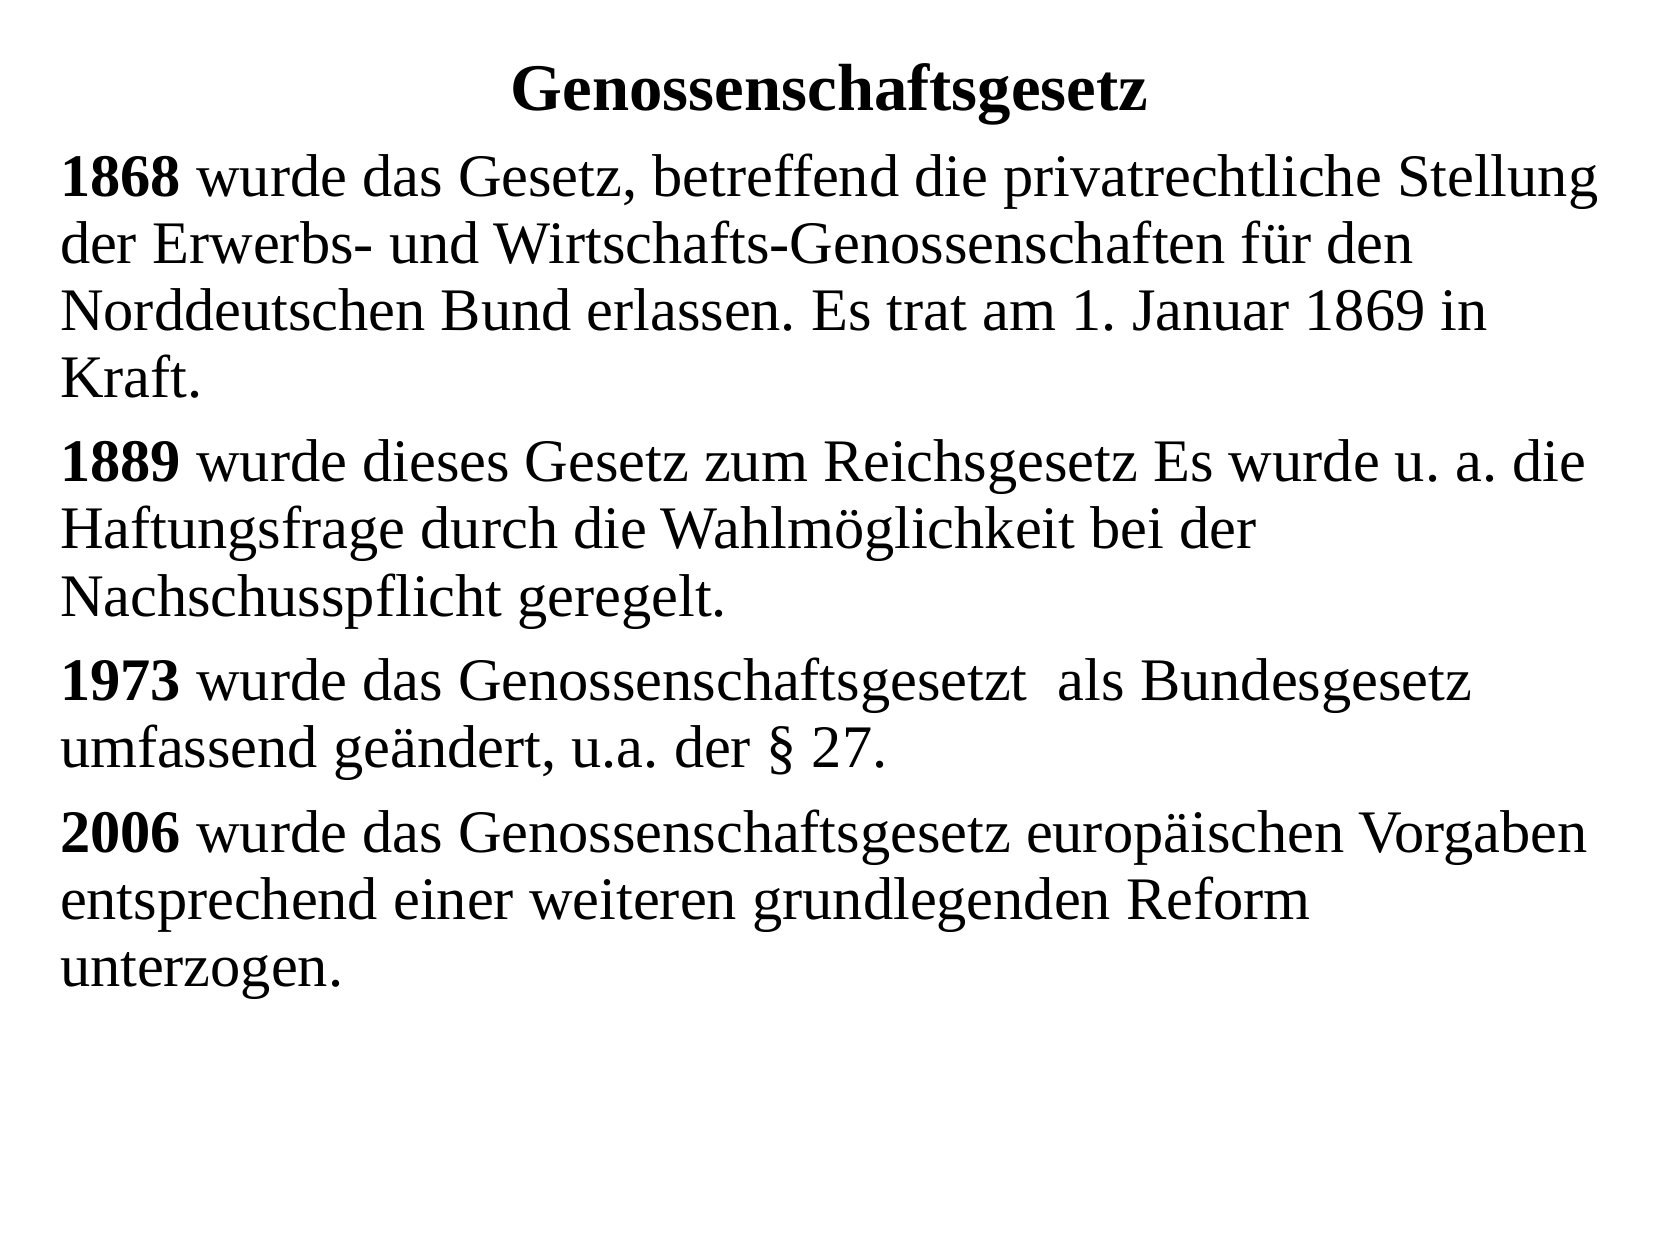

Genossenschaftsgesetz
1868 wurde das Gesetz, betreffend die privatrechtliche Stellung der Erwerbs- und Wirtschafts-Genossenschaften für den Norddeutschen Bund erlassen. Es trat am 1. Januar 1869 in Kraft.
1889 wurde dieses Gesetz zum Reichsgesetz Es wurde u. a. die Haftungsfrage durch die Wahlmöglichkeit bei der Nachschusspflicht geregelt.
1973 wurde das Genossenschaftsgesetzt als Bundesgesetz umfassend geändert, u.a. der § 27.
2006 wurde das Genossenschaftsgesetz europäischen Vorgaben entsprechend einer weiteren grundlegenden Reform unterzogen.